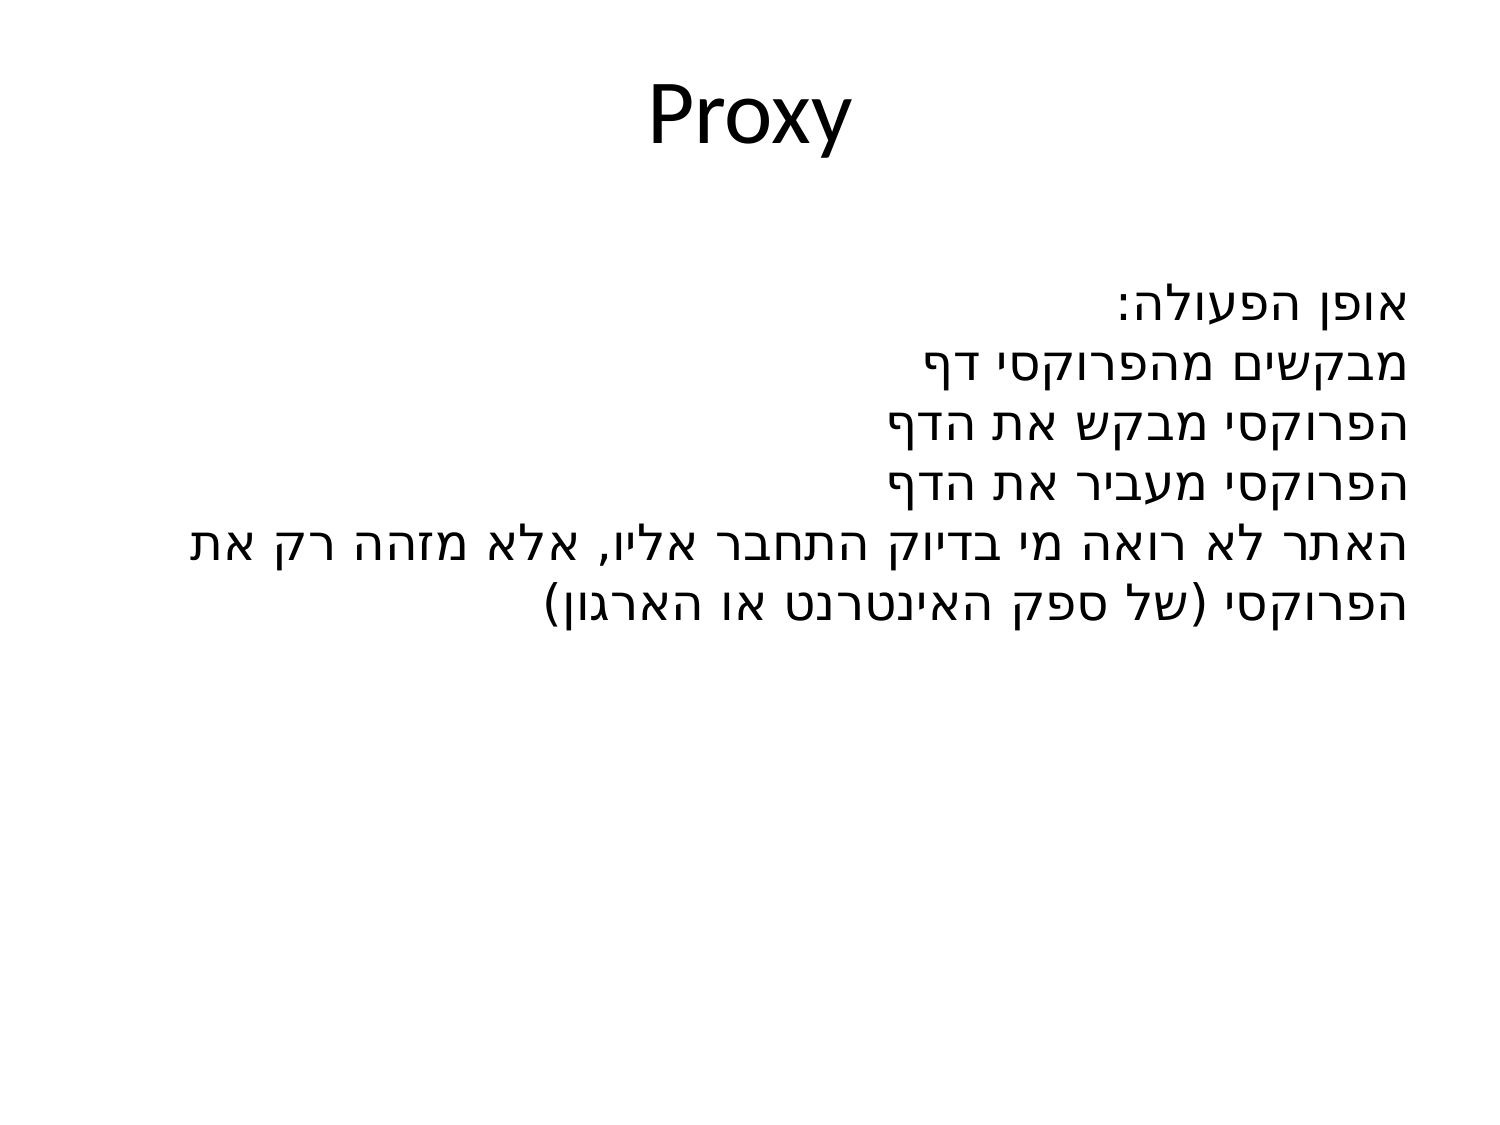

Proxy
אופן הפעולה:
מבקשים מהפרוקסי דף
הפרוקסי מבקש את הדף
הפרוקסי מעביר את הדף
האתר לא רואה מי בדיוק התחבר אליו, אלא מזהה רק את הפרוקסי (של ספק האינטרנט או הארגון)